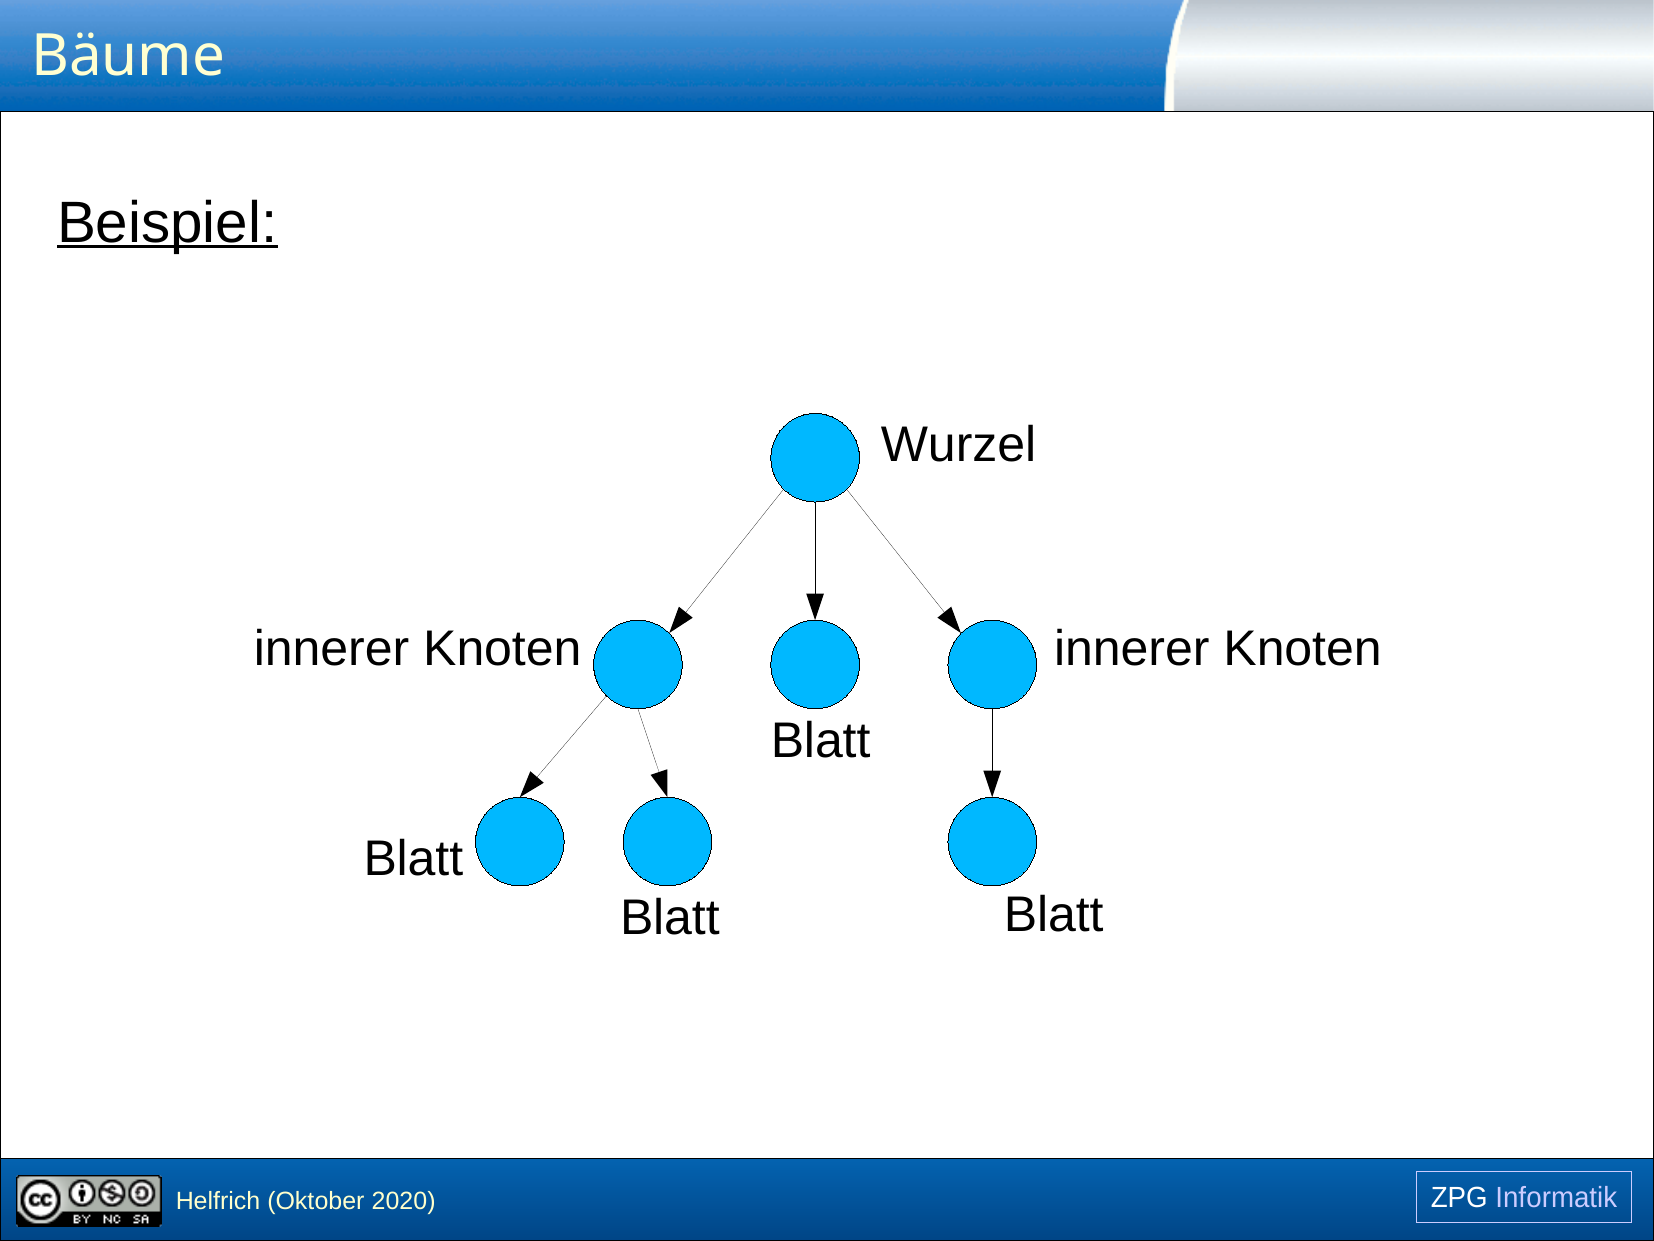

Bäume
# Beispiel:
Wurzel
innerer Knoten
innerer Knoten
Blatt
Blatt
Blatt
Blatt